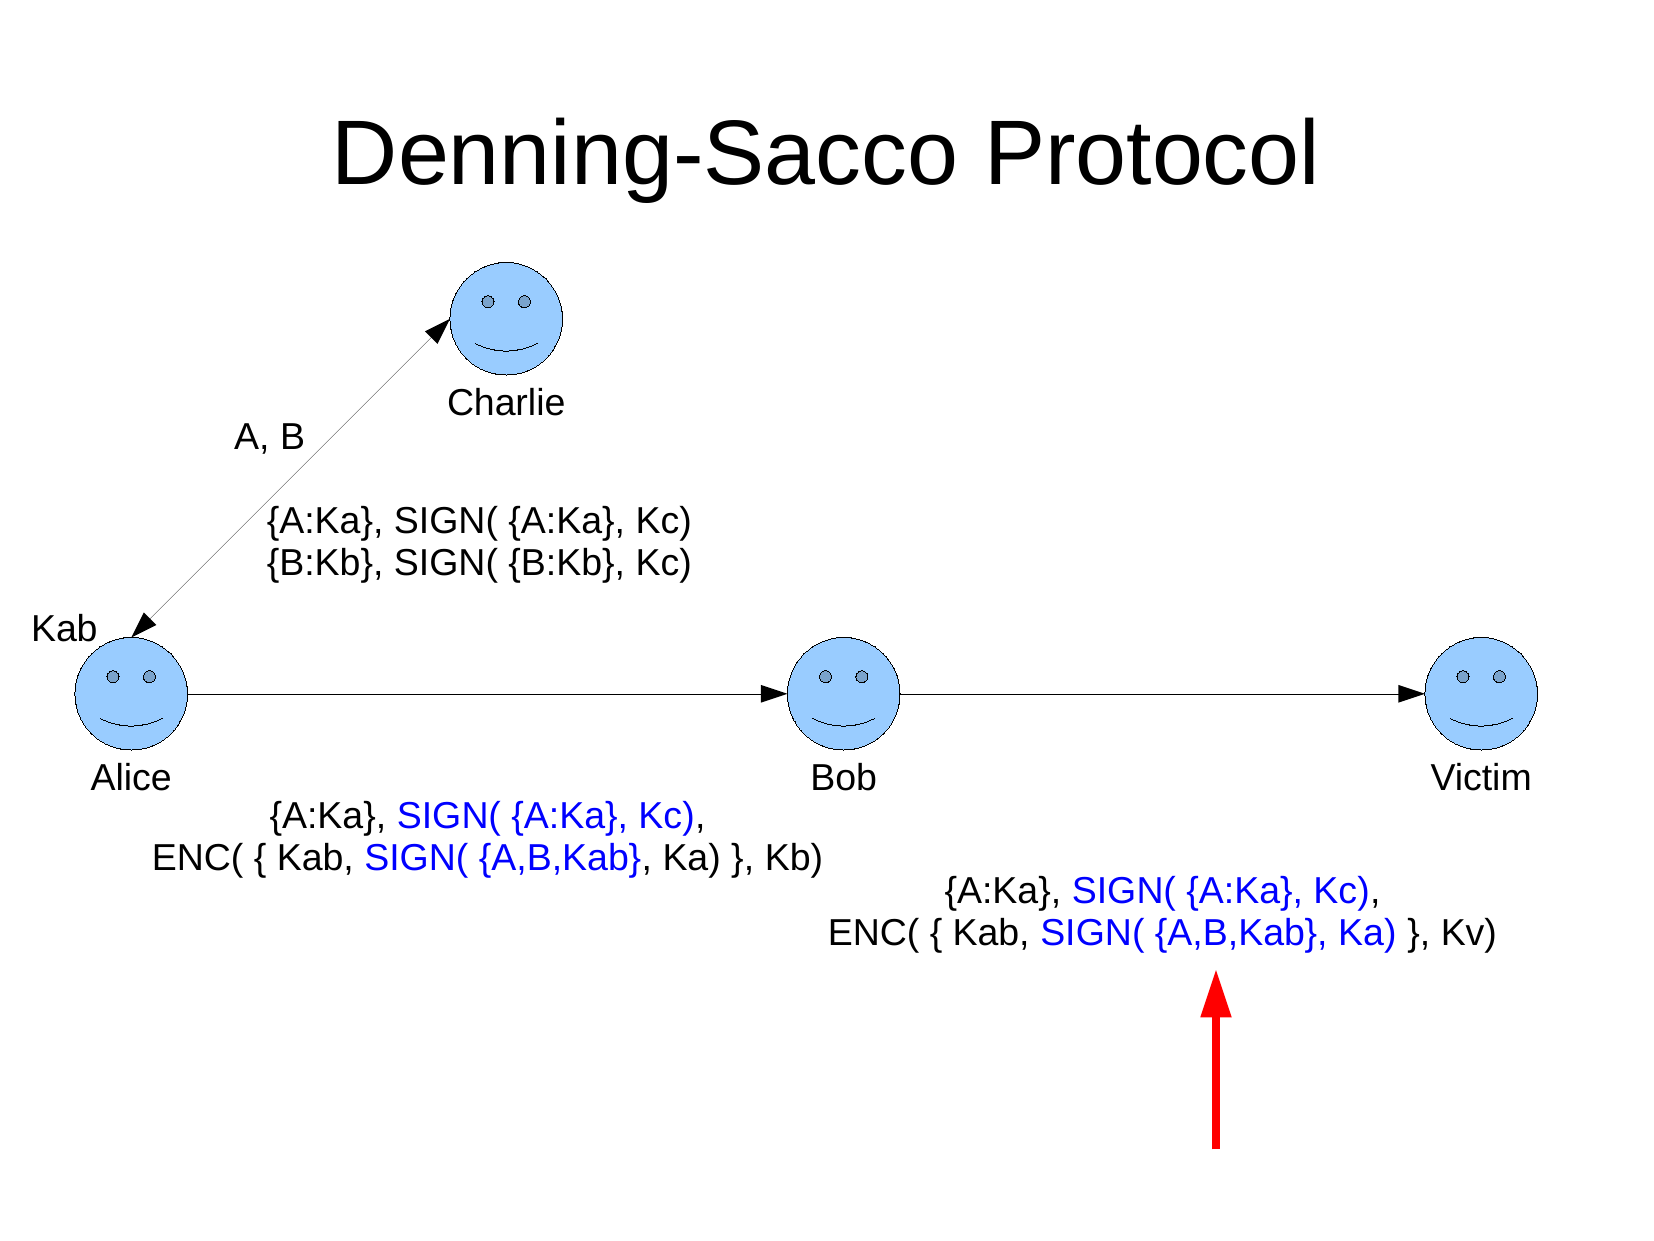

# Denning-Sacco Protocol
Charlie
Kab
Alice
Bob
Victim
{A:Ka}, SIGN( {A:Ka}, Kc),
ENC( { Kab, SIGN( {A,B,Kab}, Ka) }, Kb)
{A:Ka}, SIGN( {A:Ka}, Kc),
ENC( { Kab, SIGN( {A,B,Kab}, Ka) }, Kv)